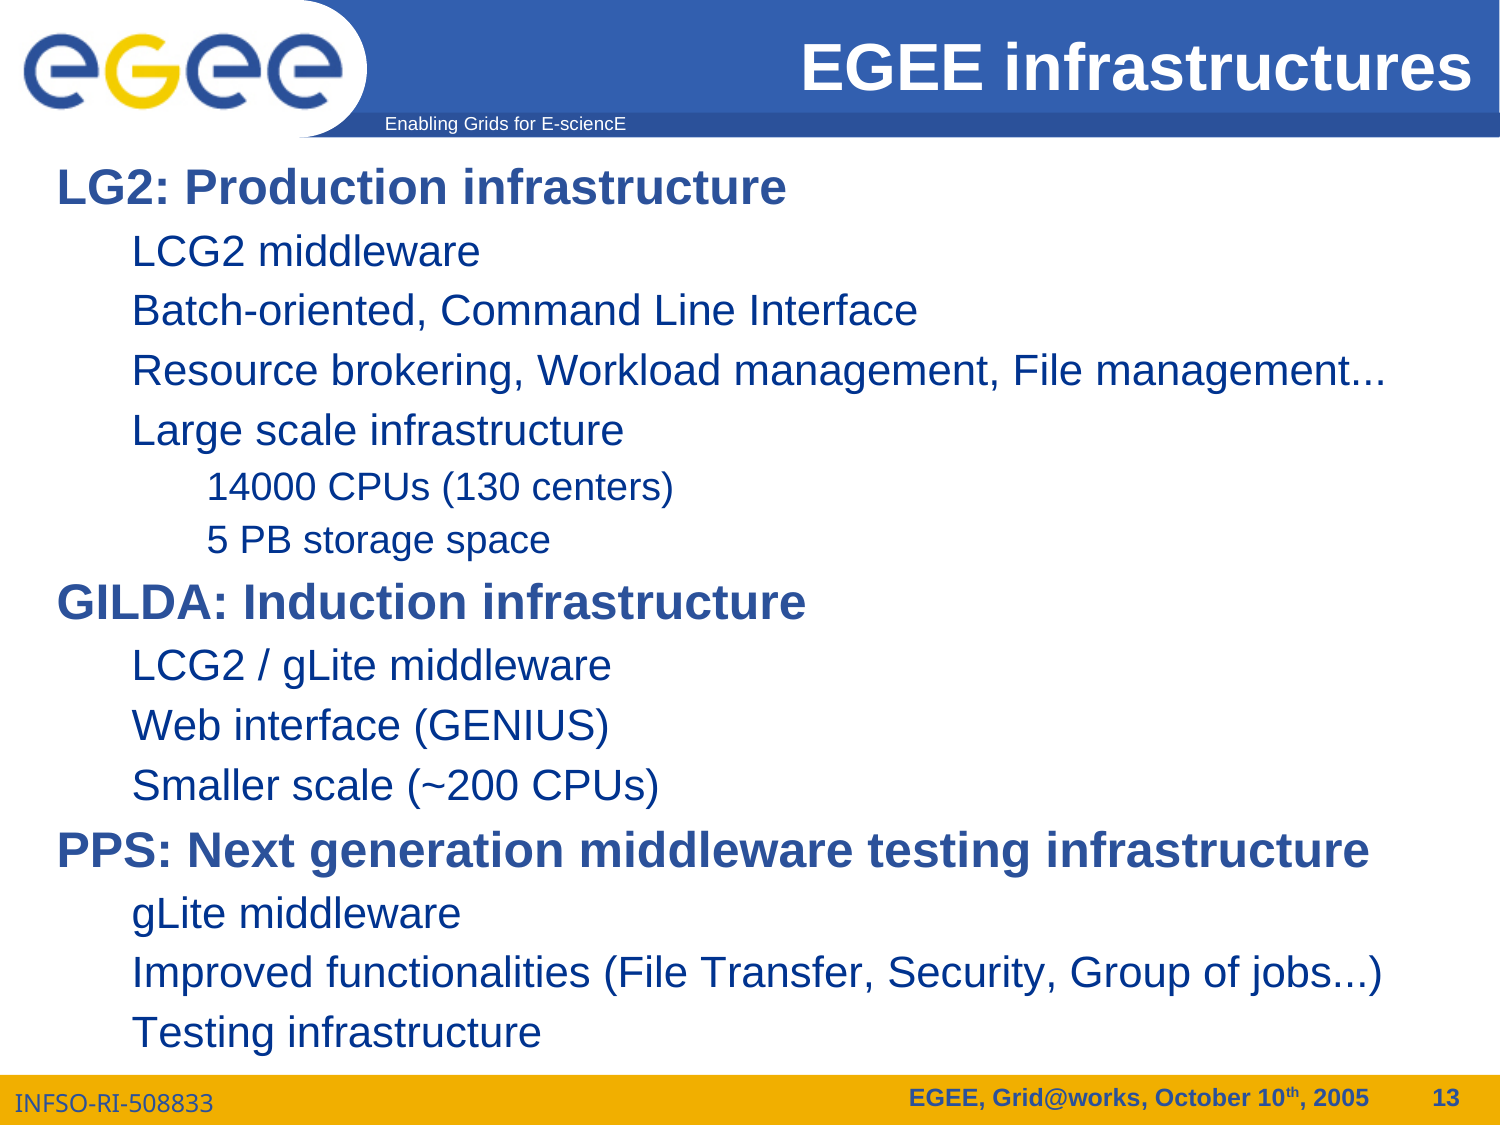

# EGEE infrastructures
LG2: Production infrastructure
LCG2 middleware
Batch-oriented, Command Line Interface
Resource brokering, Workload management, File management...
Large scale infrastructure
14000 CPUs (130 centers)
5 PB storage space
GILDA: Induction infrastructure
LCG2 / gLite middleware
Web interface (GENIUS)
Smaller scale (~200 CPUs)
PPS: Next generation middleware testing infrastructure
gLite middleware
Improved functionalities (File Transfer, Security, Group of jobs...)
Testing infrastructure
MIE 2005 Healthgrid workshop, Geneva, August 2005
13